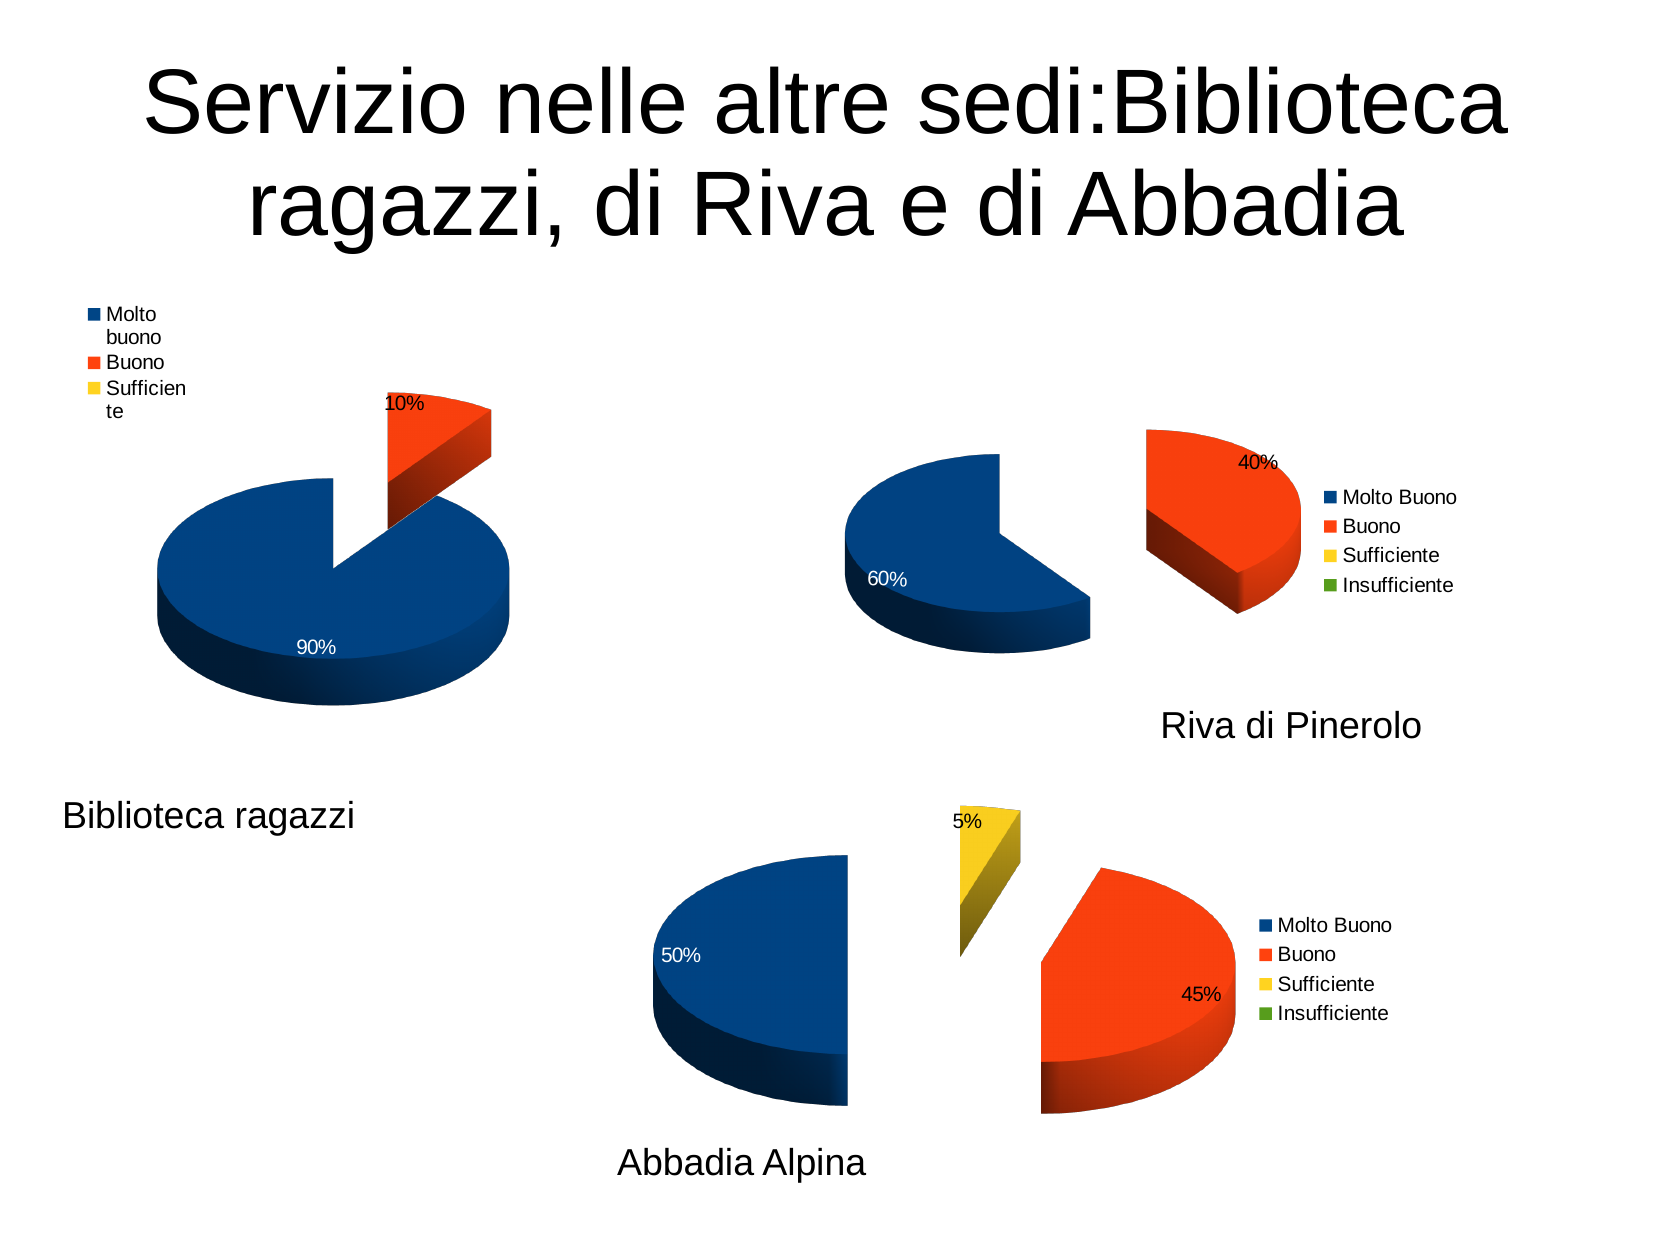

# Servizio nelle altre sedi:Biblioteca ragazzi, di Riva e di Abbadia
[unsupported chart]
[unsupported chart]
Riva di Pinerolo
[unsupported chart]
Biblioteca ragazzi
Abbadia Alpina